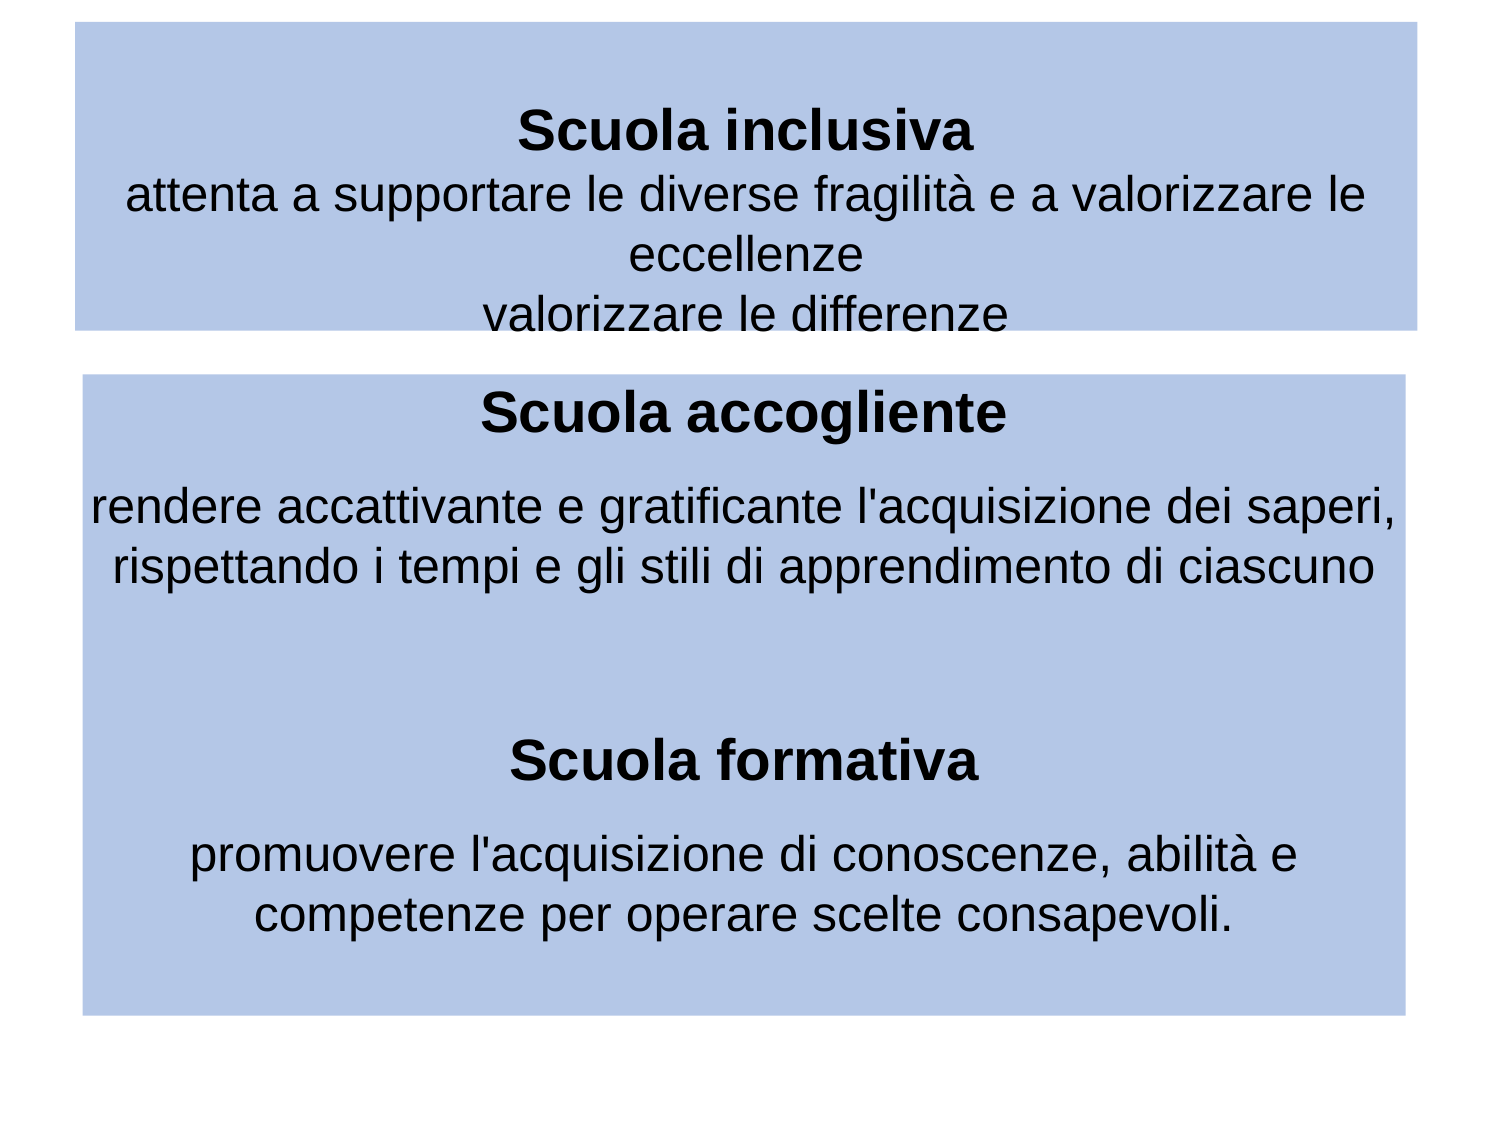

# Scuola inclusiva attenta a supportare le diverse fragilità e a valorizzare le eccellenze valorizzare le differenze
Scuola accogliente
rendere accattivante e gratificante l'acquisizione dei saperi, rispettando i tempi e gli stili di apprendimento di ciascuno
Scuola formativa
promuovere l'acquisizione di conoscenze, abilità e competenze per operare scelte consapevoli.